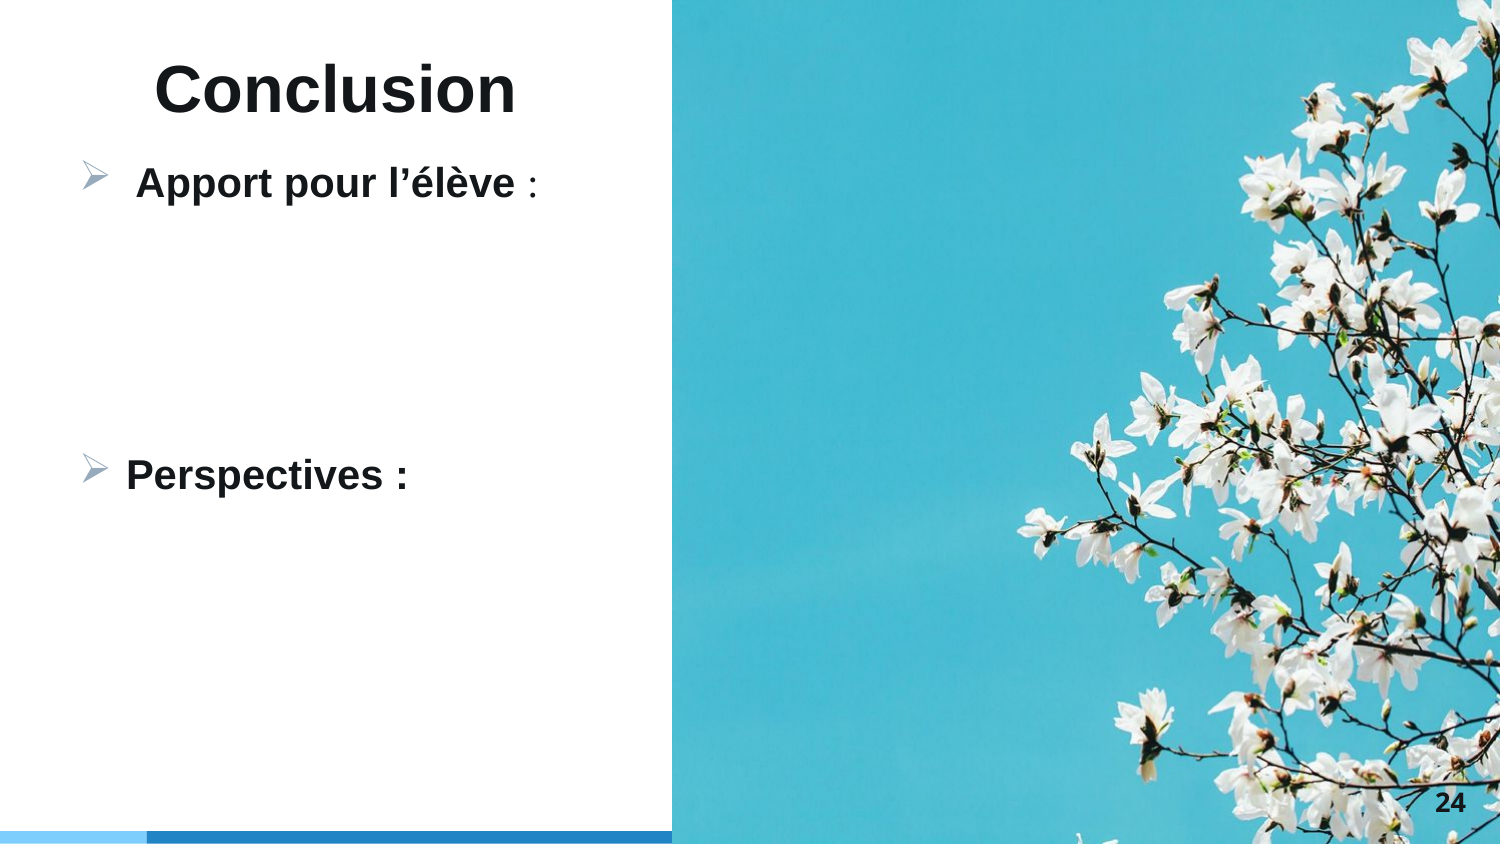

Conclusion
# Apport pour l’élève :
Perspectives :